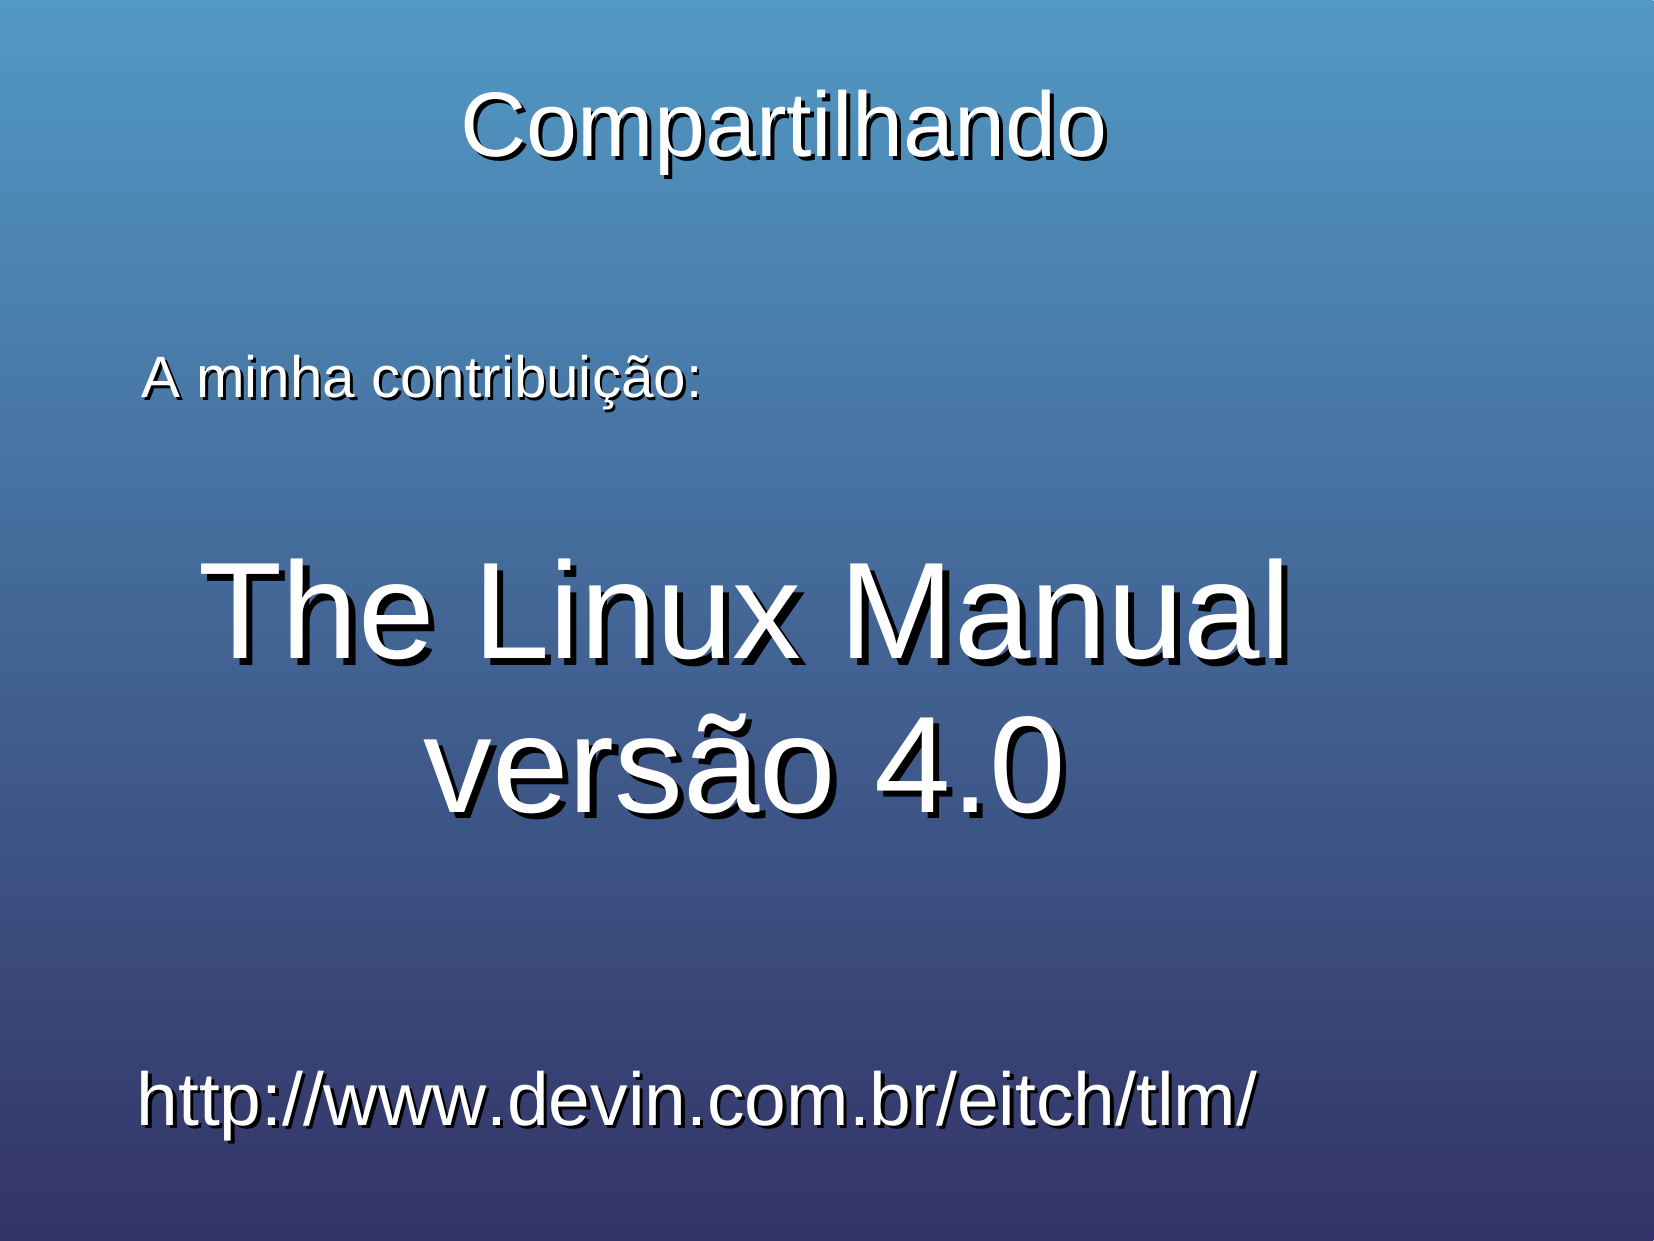

Compartilhando
 A minha contribuição:
The Linux Manual
versão 4.0
http://www.devin.com.br/eitch/tlm/